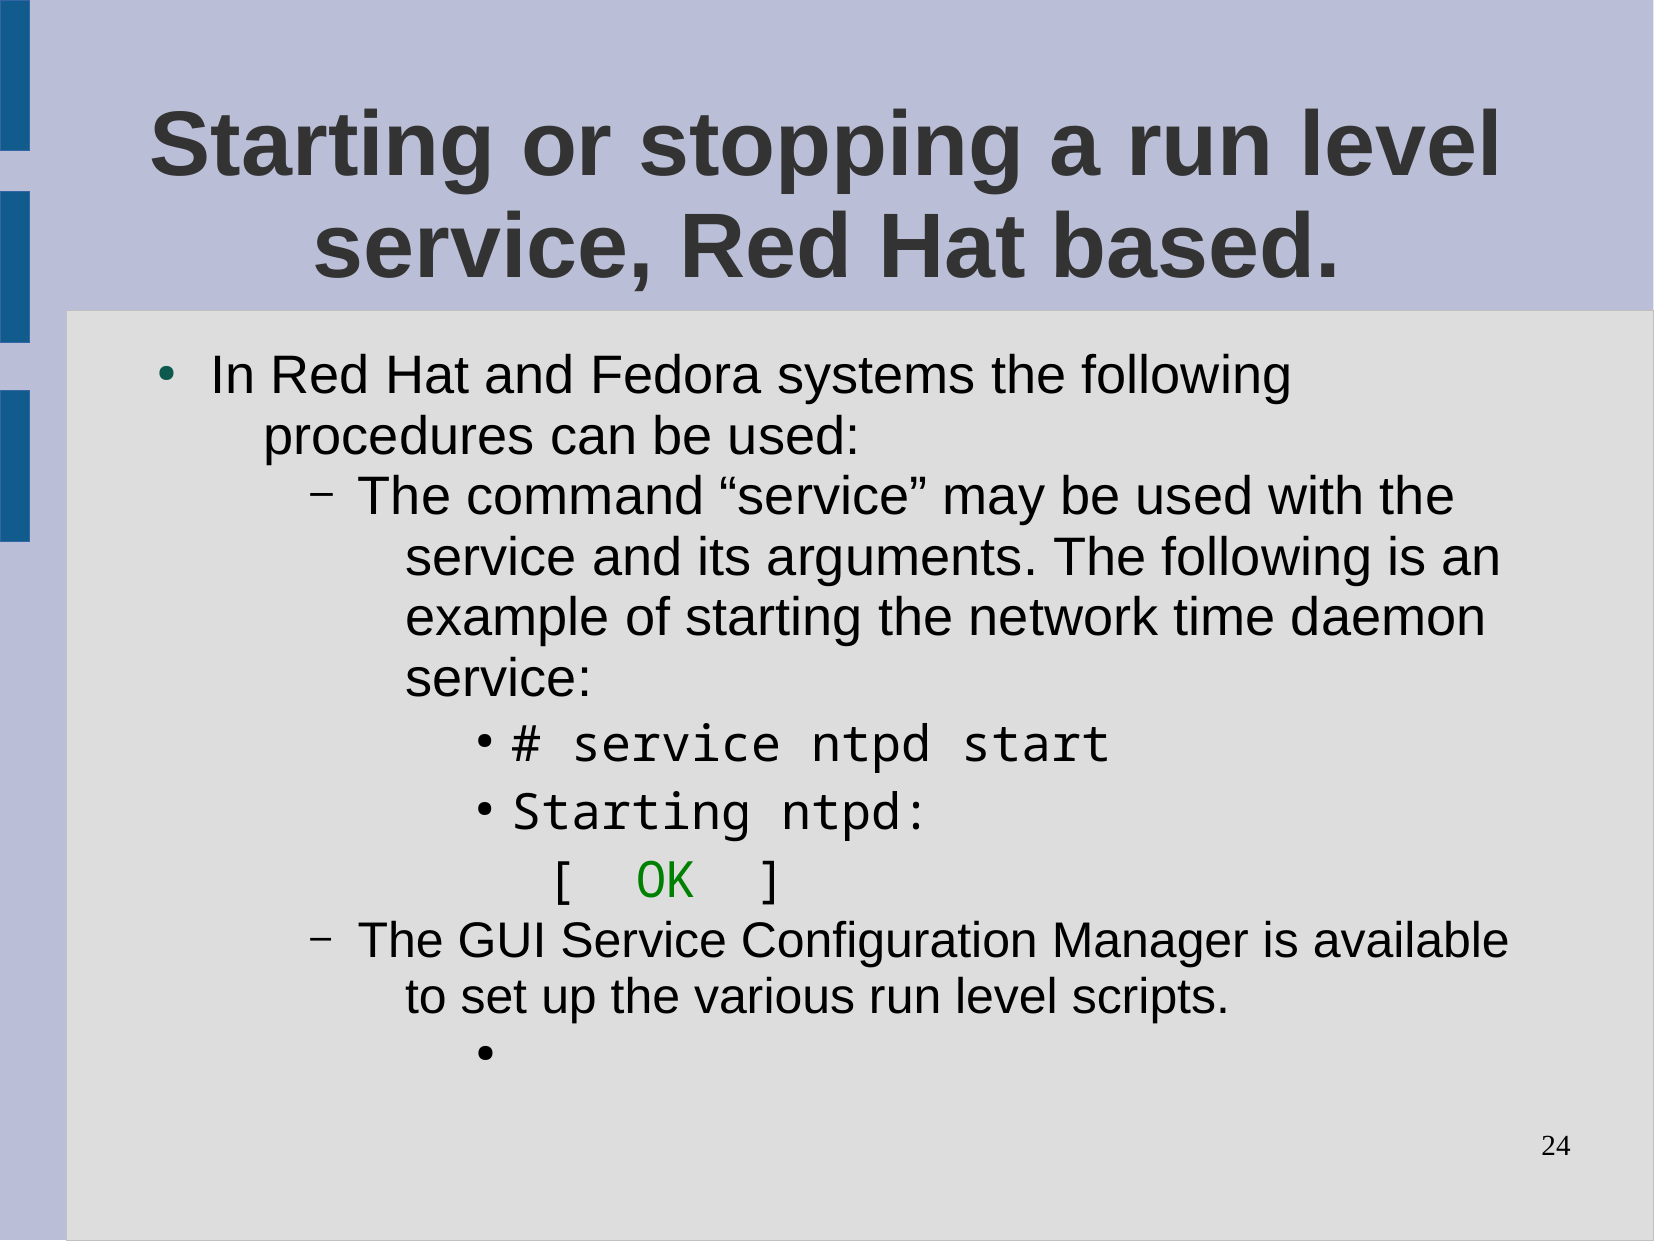

# Starting or stopping a run level service, Red Hat based.
In Red Hat and Fedora systems the following procedures can be used:
The command “service” may be used with the service and its arguments. The following is an example of starting the network time daemon service:
# service ntpd start
Starting ntpd: [ OK ]
The GUI Service Configuration Manager is available to set up the various run level scripts.
24